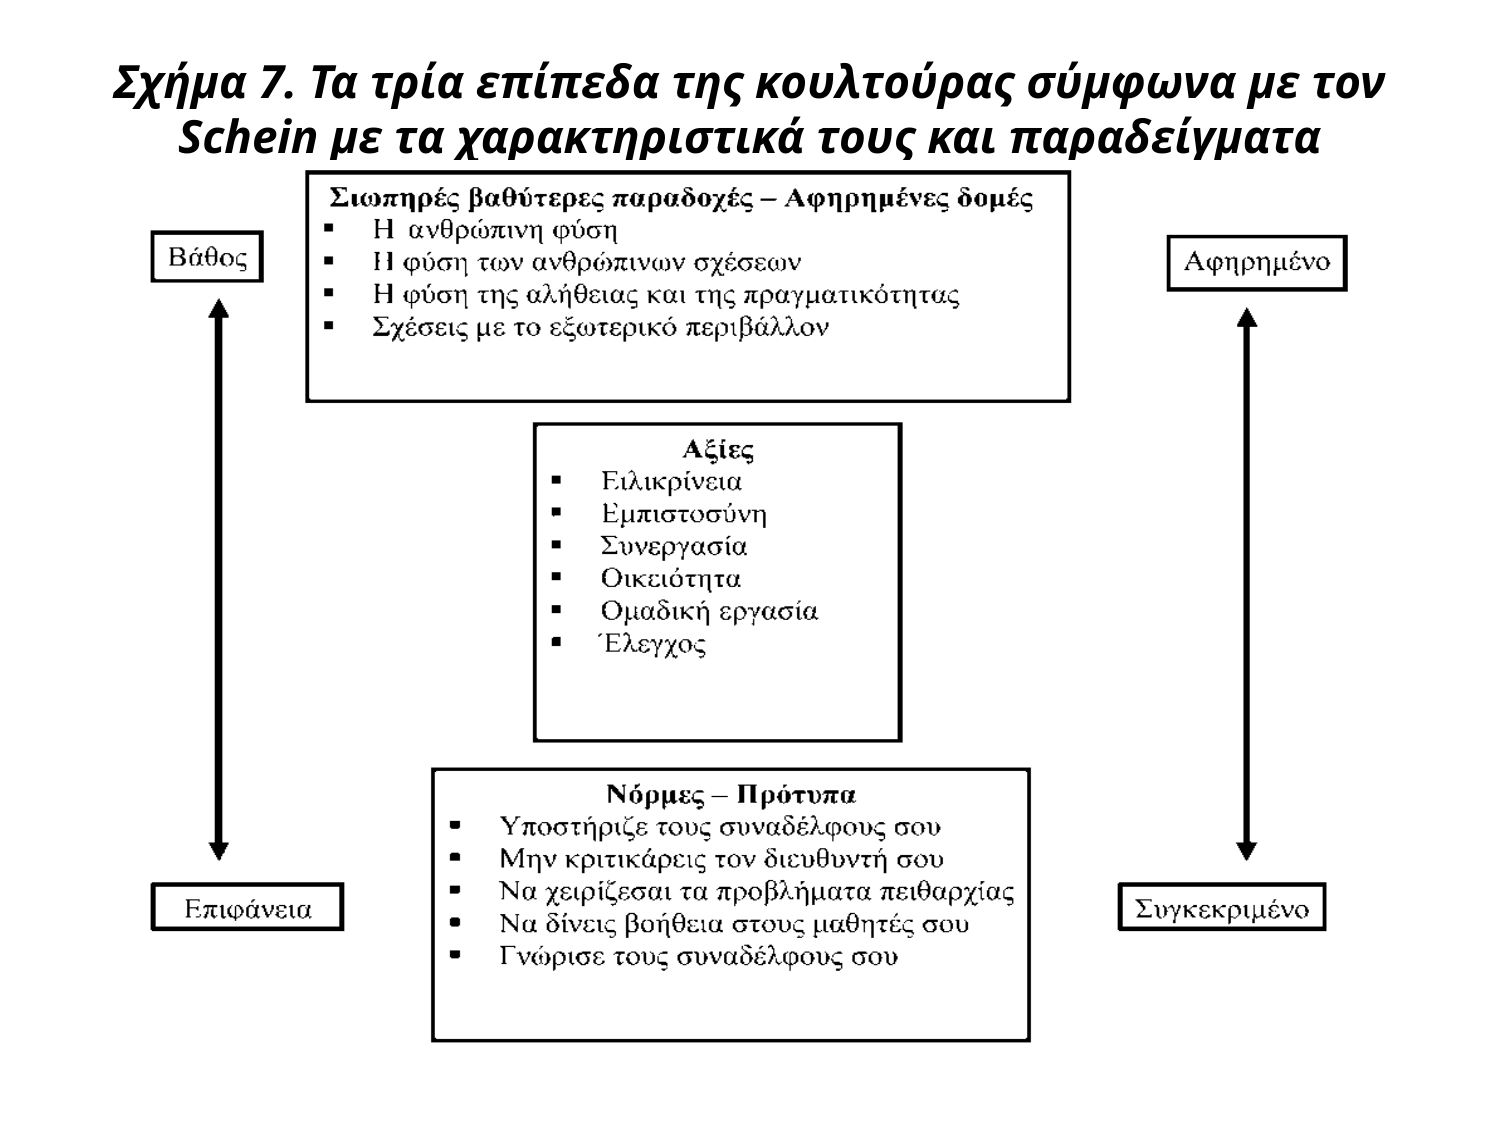

# Σχήμα 7. Τα τρία επίπεδα της κουλτούρας σύμφωνα με τον Schein με τα χαρακτηριστικά τους και παραδείγματα (Χατζηπαναγιώτου, 2008, σ. 3)